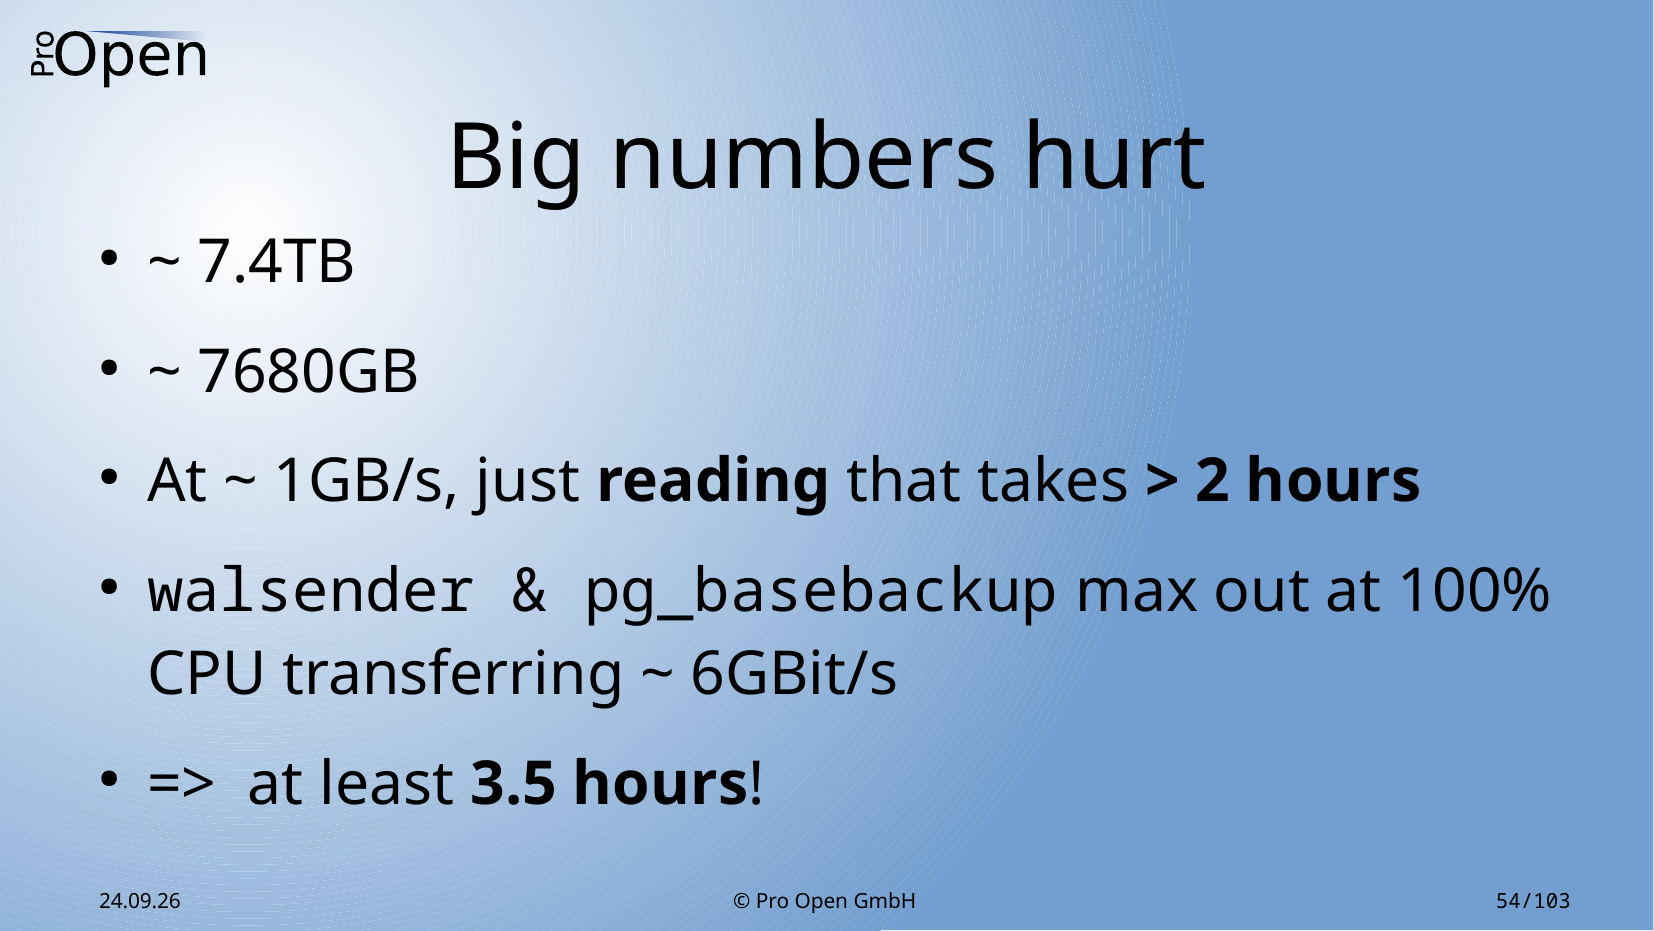

# Big numbers hurt
~ 7.4TB
~ 7680GB
At ~ 1GB/s, just reading that takes > 2 hours
walsender & pg_basebackup max out at 100% CPU transferring ~ 6GBit/s
=> at least 3.5 hours!
© Pro Open GmbH
54